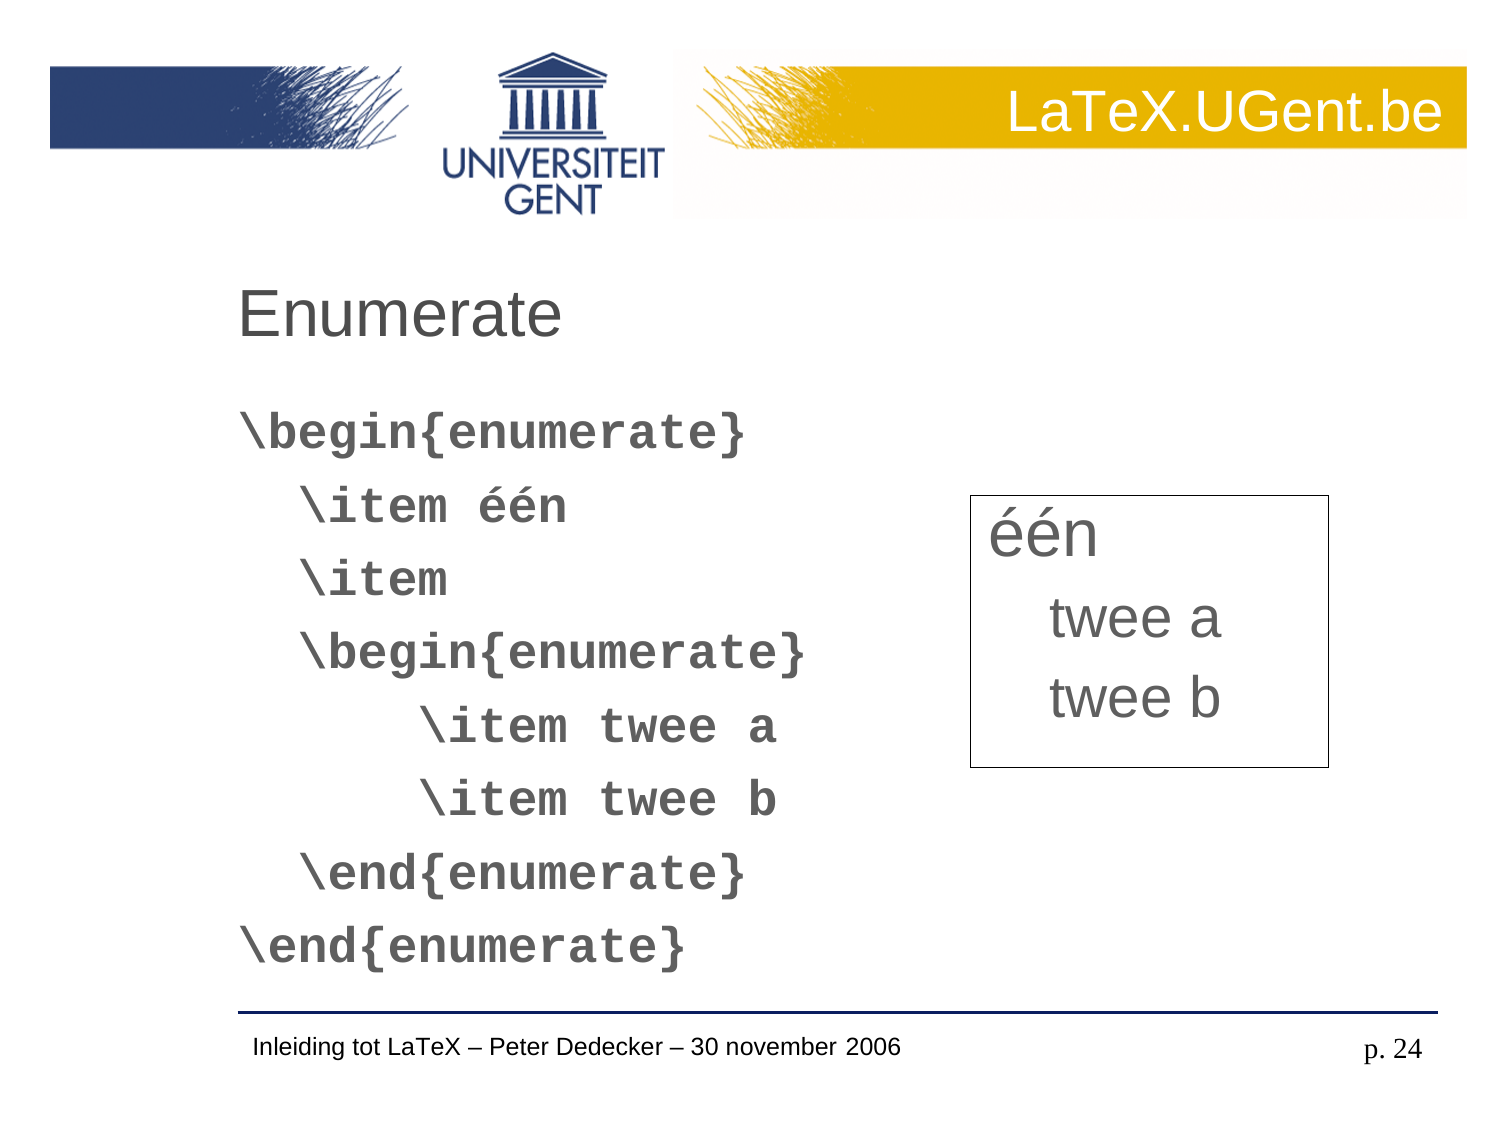

# Enumerate
\begin{enumerate}
 \item één
 \item
 \begin{enumerate}
 \item twee a
 \item twee b
 \end{enumerate}
\end{enumerate}
 één
 twee a
 twee b
24